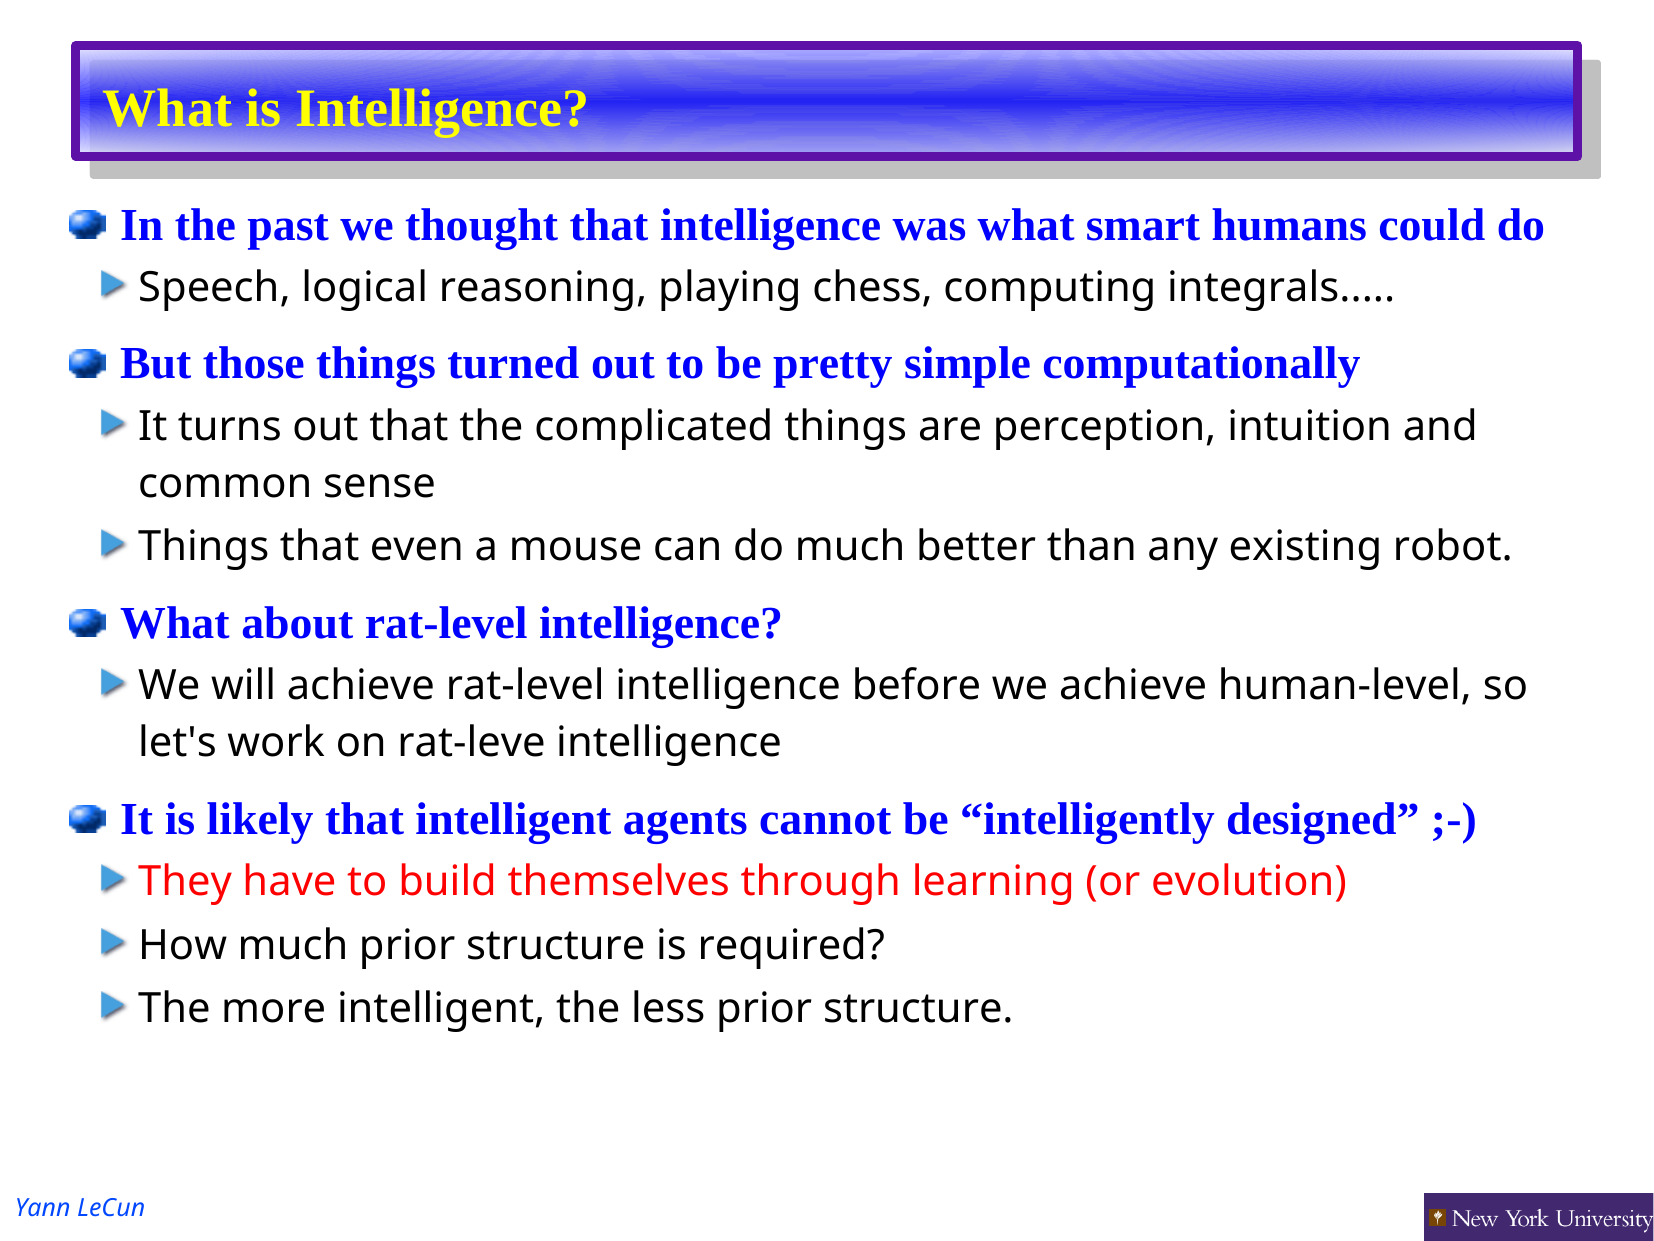

# What is Intelligence?
In the past we thought that intelligence was what smart humans could do
Speech, logical reasoning, playing chess, computing integrals.....
But those things turned out to be pretty simple computationally
It turns out that the complicated things are perception, intuition and common sense
Things that even a mouse can do much better than any existing robot.
What about rat-level intelligence?
We will achieve rat-level intelligence before we achieve human-level, so let's work on rat-leve intelligence
It is likely that intelligent agents cannot be “intelligently designed” ;-)
They have to build themselves through learning (or evolution)
How much prior structure is required?
The more intelligent, the less prior structure.